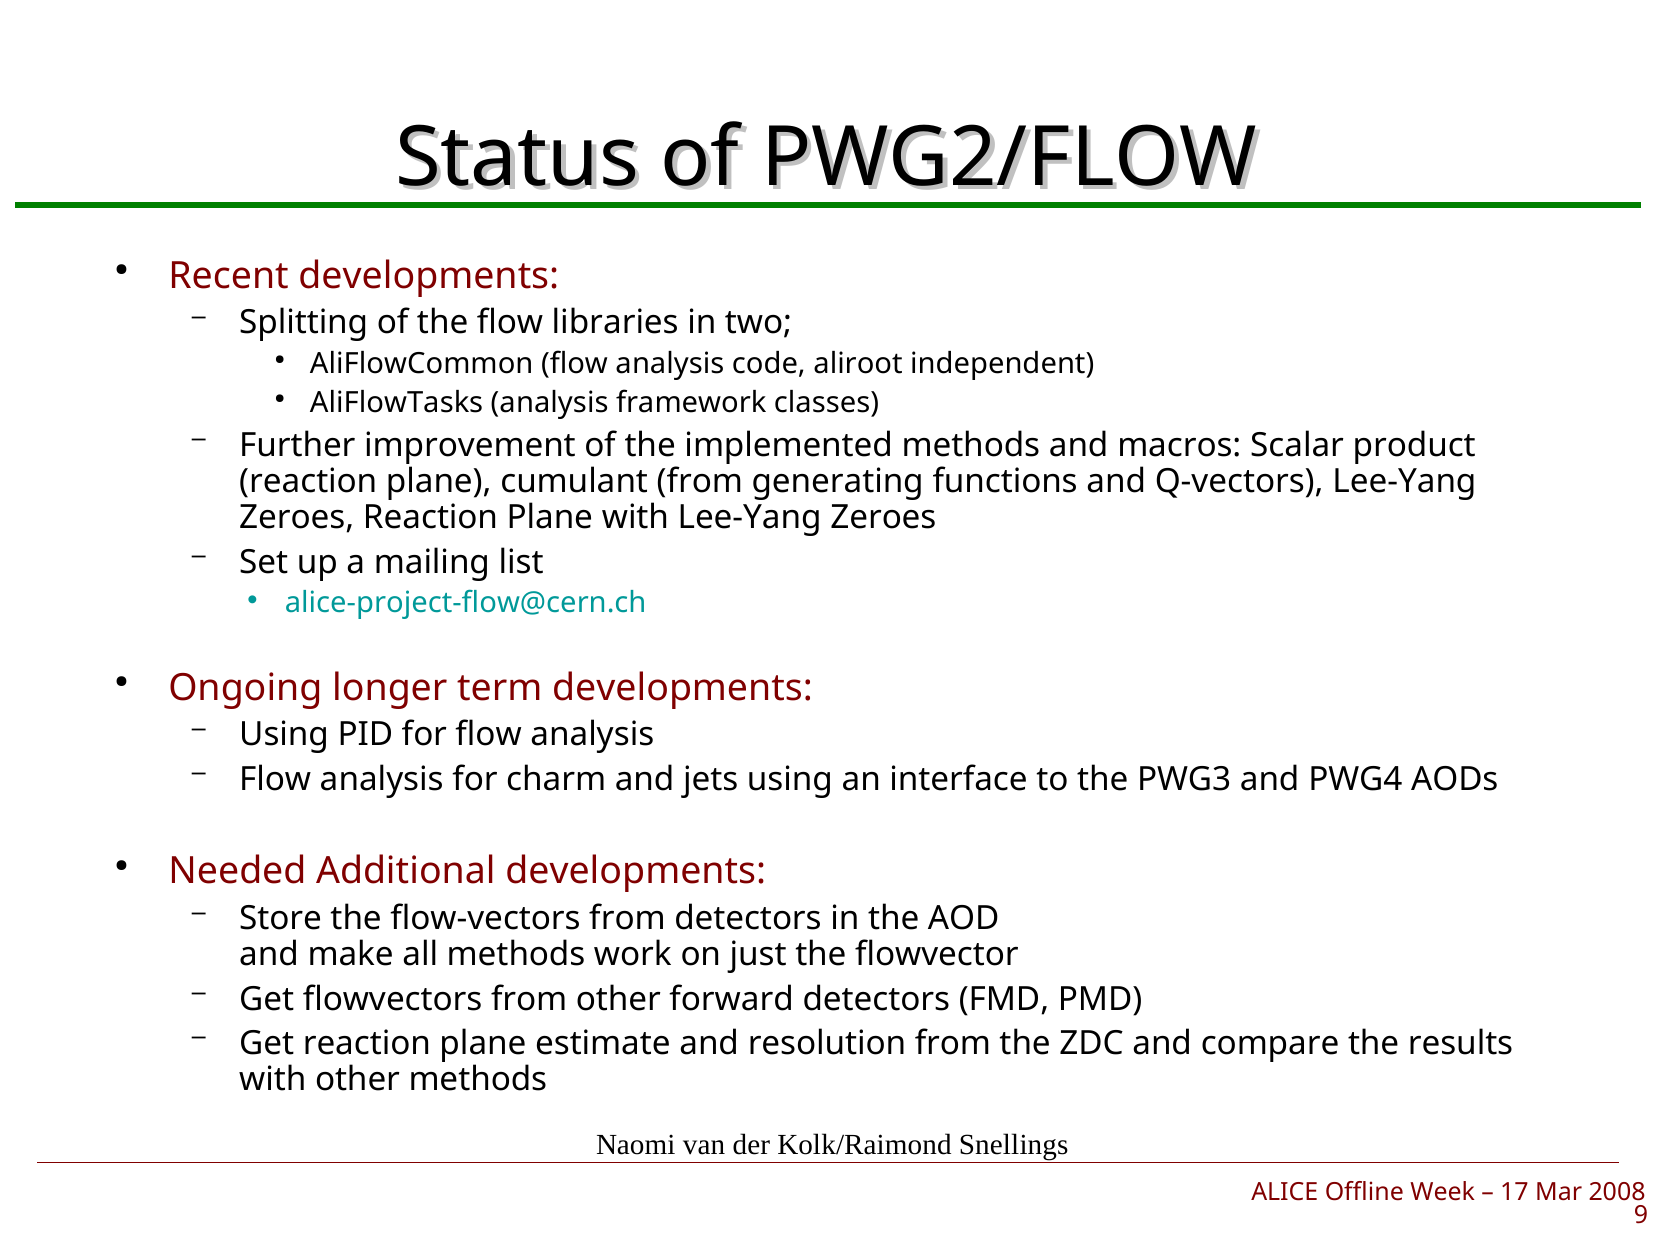

# Status of PWG2/FLOW
Recent developments:
Splitting of the flow libraries in two;
AliFlowCommon (flow analysis code, aliroot independent)
AliFlowTasks (analysis framework classes)
Further improvement of the implemented methods and macros: Scalar product (reaction plane), cumulant (from generating functions and Q-vectors), Lee-Yang Zeroes, Reaction Plane with Lee-Yang Zeroes
Set up a mailing list
alice-project-flow@cern.ch
Ongoing longer term developments:
Using PID for flow analysis
Flow analysis for charm and jets using an interface to the PWG3 and PWG4 AODs
Needed Additional developments:
Store the flow-vectors from detectors in the AOD
and make all methods work on just the flowvector
Get flowvectors from other forward detectors (FMD, PMD)
Get reaction plane estimate and resolution from the ZDC and compare the results with other methods
Naomi van der Kolk/Raimond Snellings